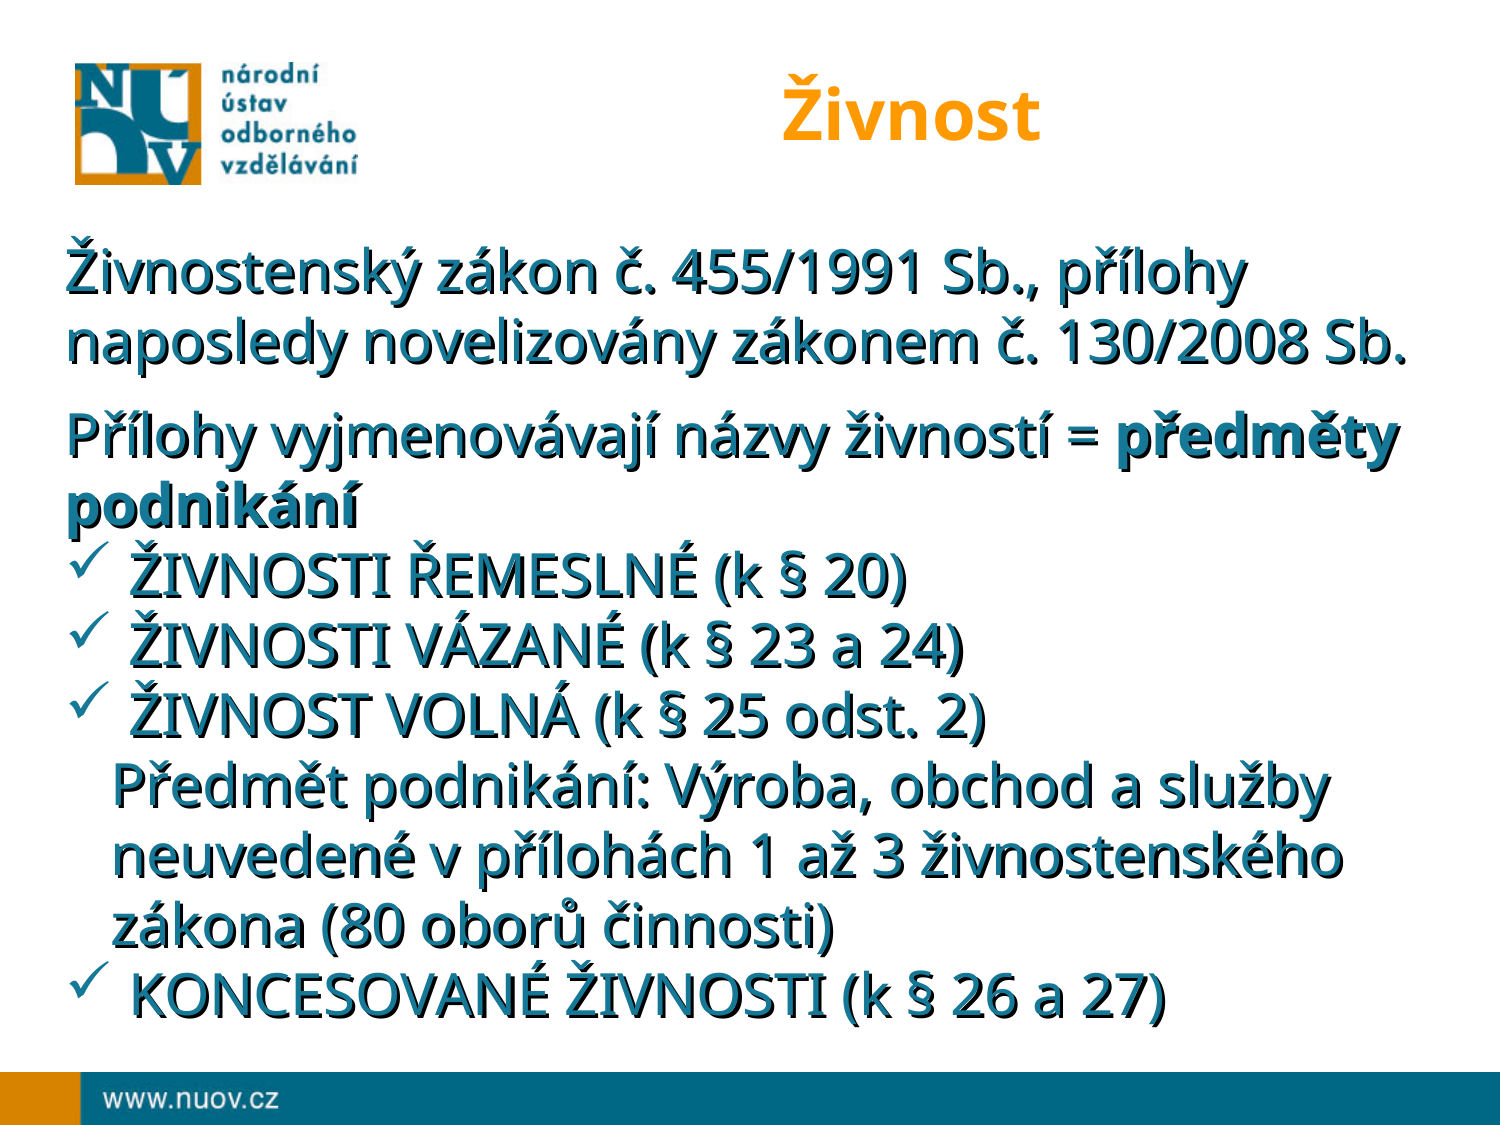

# Živnost
Živnostenský zákon č. 455/1991 Sb., přílohy naposledy novelizovány zákonem č. 130/2008 Sb.
Přílohy vyjmenovávají názvy živností = předměty podnikání
 ŽIVNOSTI ŘEMESLNÉ (k § 20)
 ŽIVNOSTI VÁZANÉ (k § 23 a 24)
 ŽIVNOST VOLNÁ (k § 25 odst. 2)
 Předmět podnikání: Výroba, obchod a služby
 neuvedené v přílohách 1 až 3 živnostenského
 zákona (80 oborů činnosti)
 KONCESOVANÉ ŽIVNOSTI (k § 26 a 27)